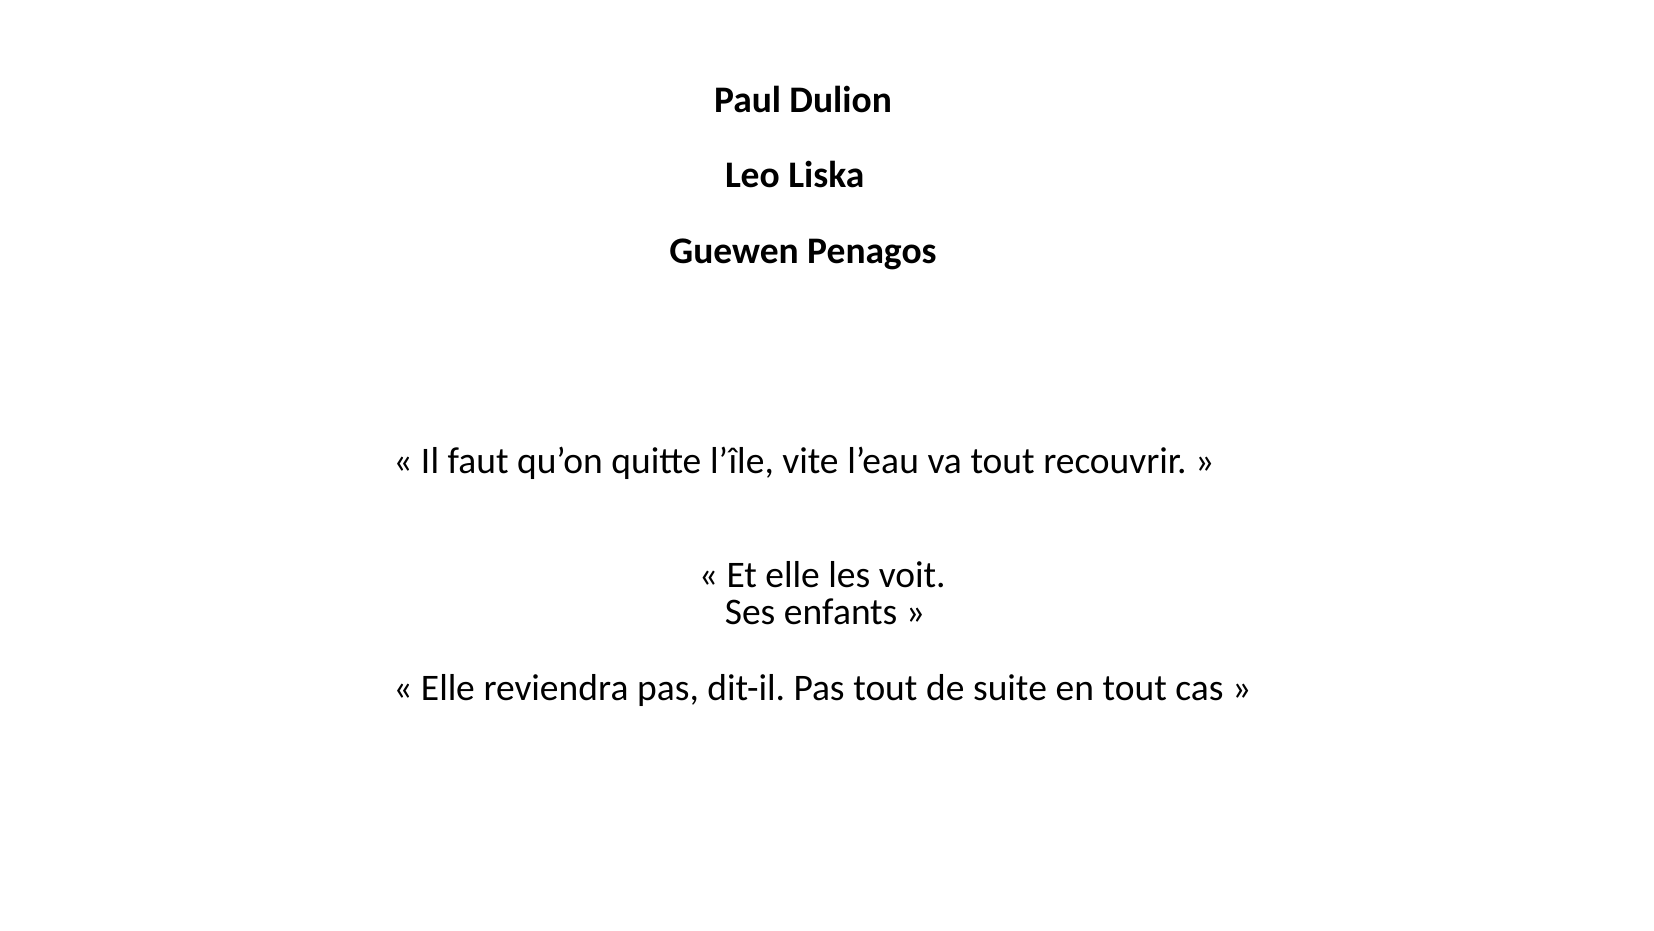

Paul Dulion
Leo Liska
Guewen Penagos
« Il faut qu’on quitte l’île, vite l’eau va tout recouvrir. »
« Et elle les voit.
 Ses enfants »
« Elle reviendra pas, dit-il. Pas tout de suite en tout cas »